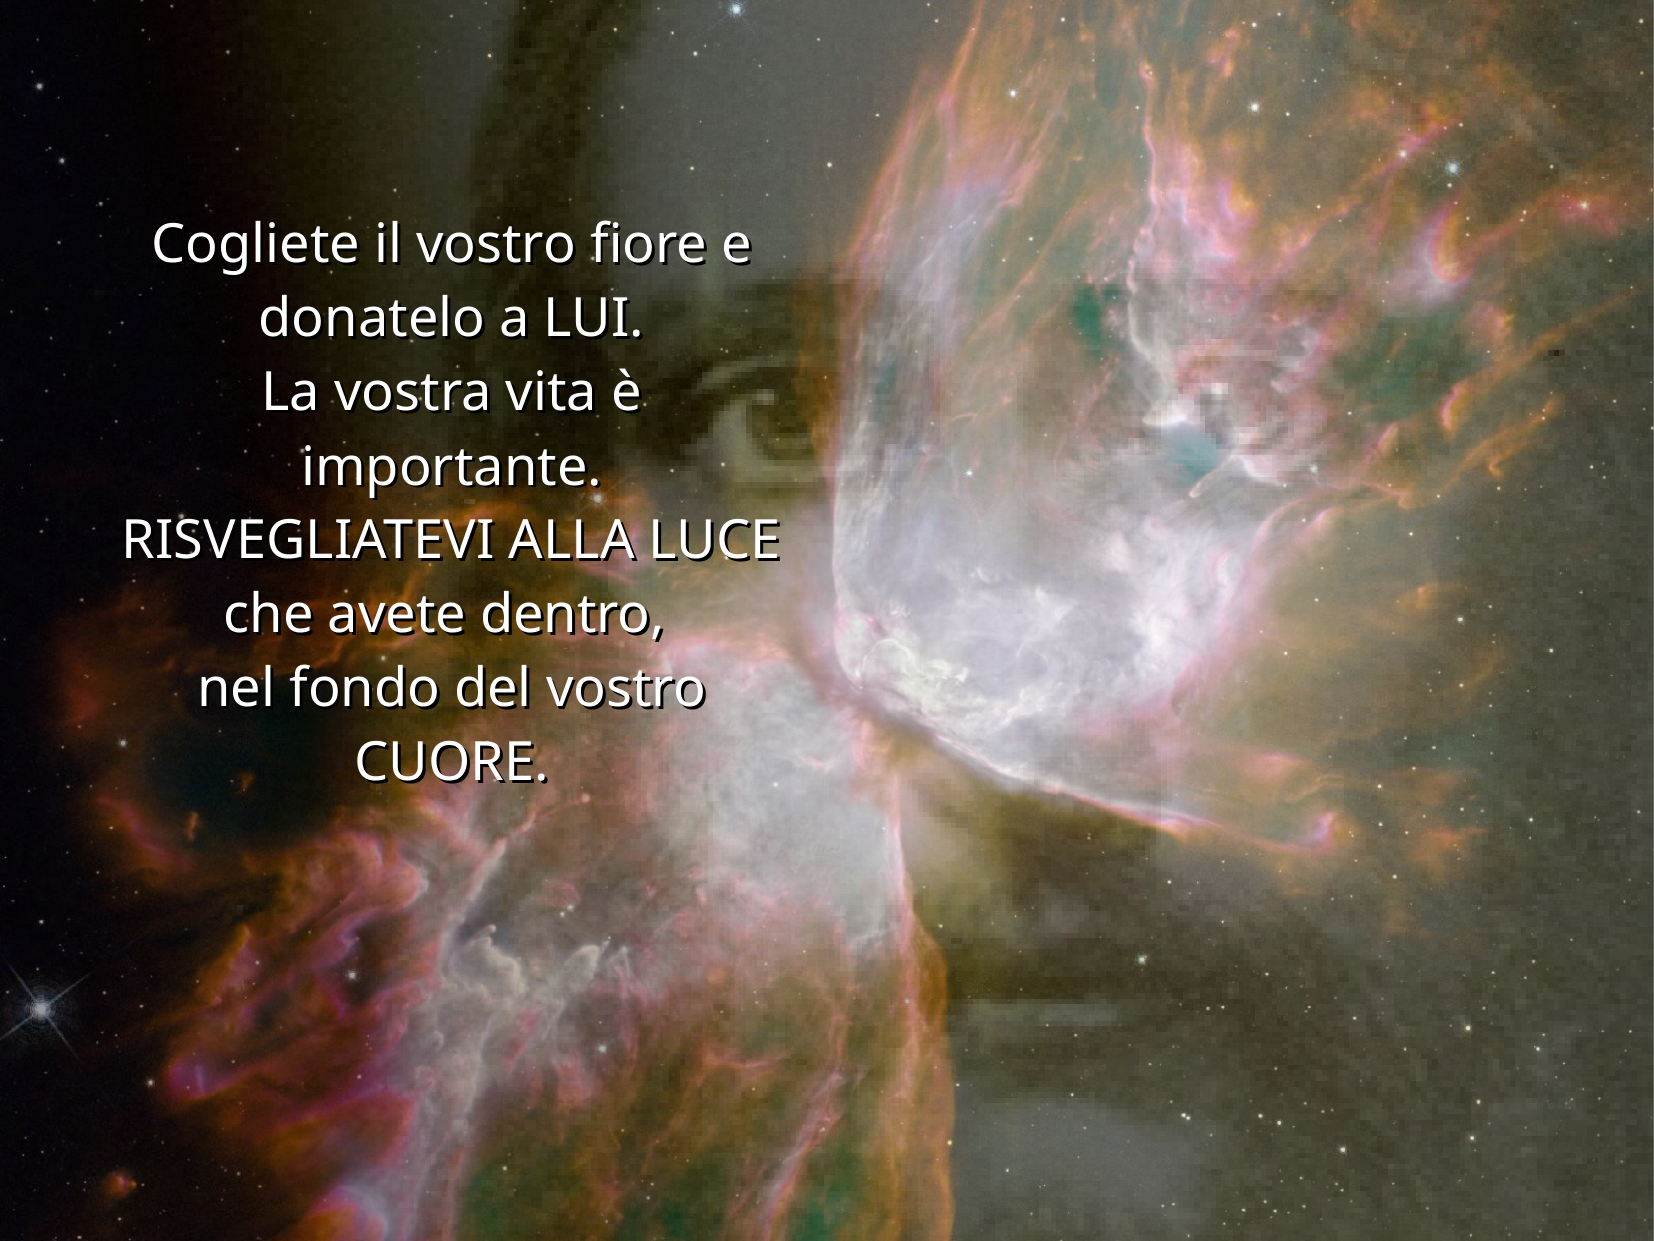

# Cogliete il vostro fiore e donatelo a LUI. La vostra vita è importante. RISVEGLIATEVI ALLA LUCE che avete dentro, nel fondo del vostro CUORE.